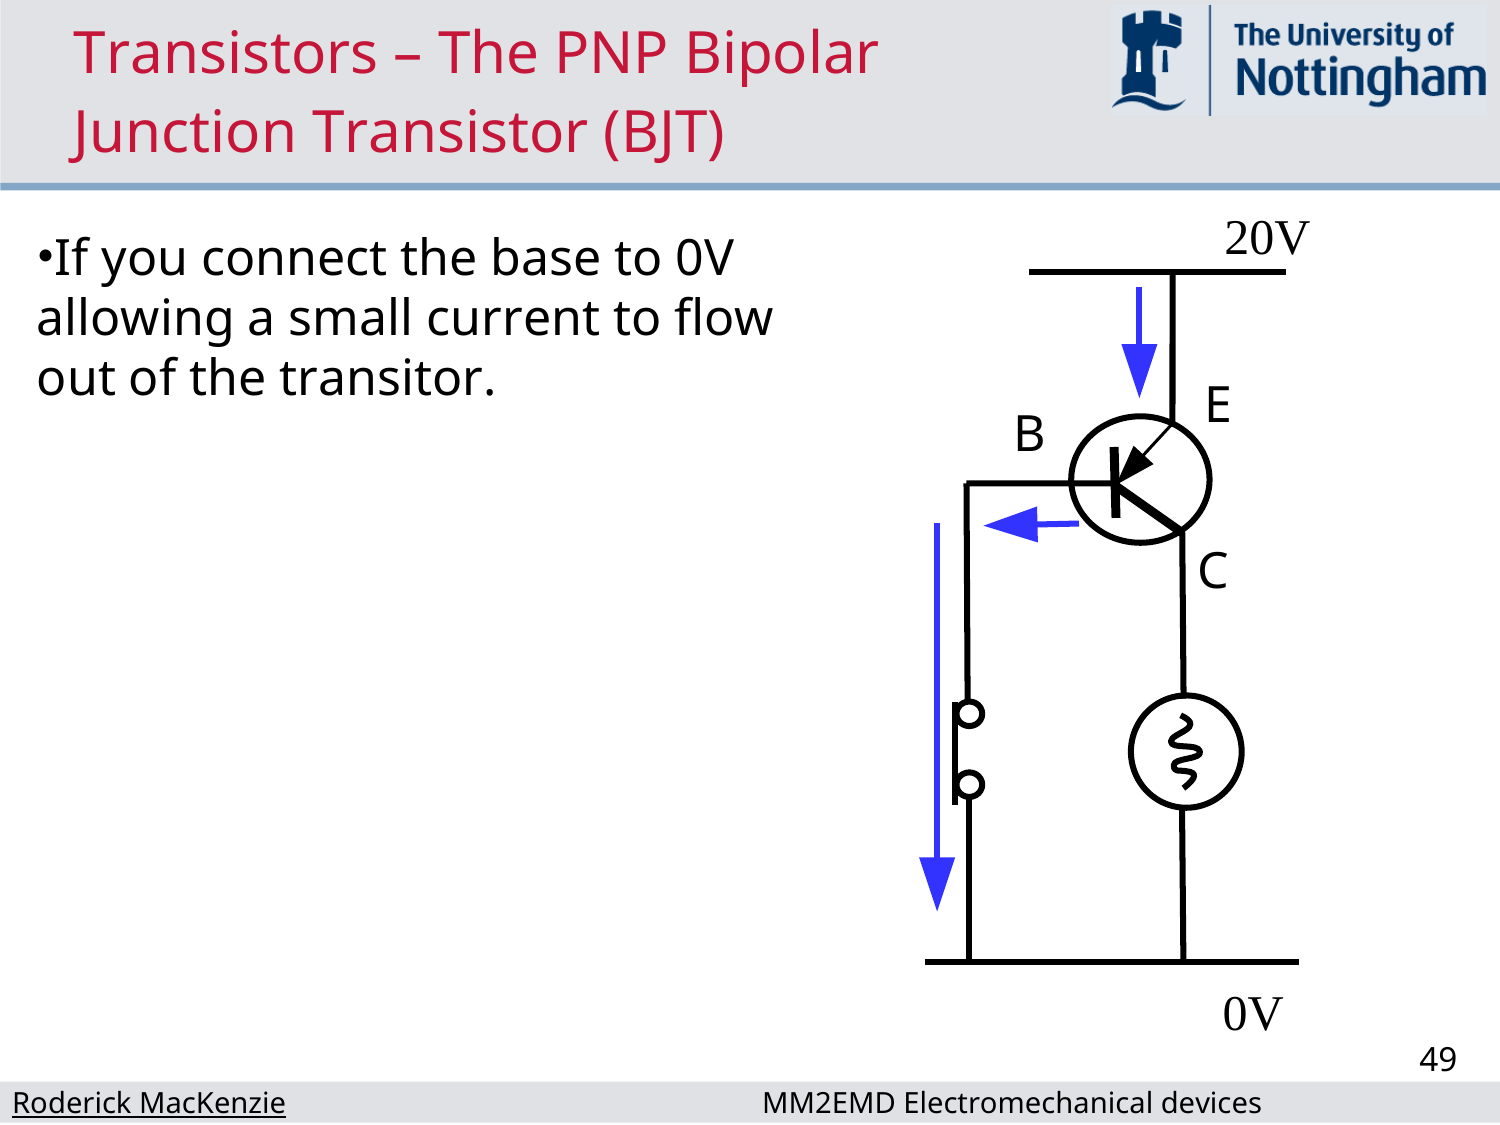

# Transistors – The PNP Bipolar Junction Transistor (BJT)
20V
If you connect the base to 0V allowing a small current to flow out of the transitor.
E
B
C
0V